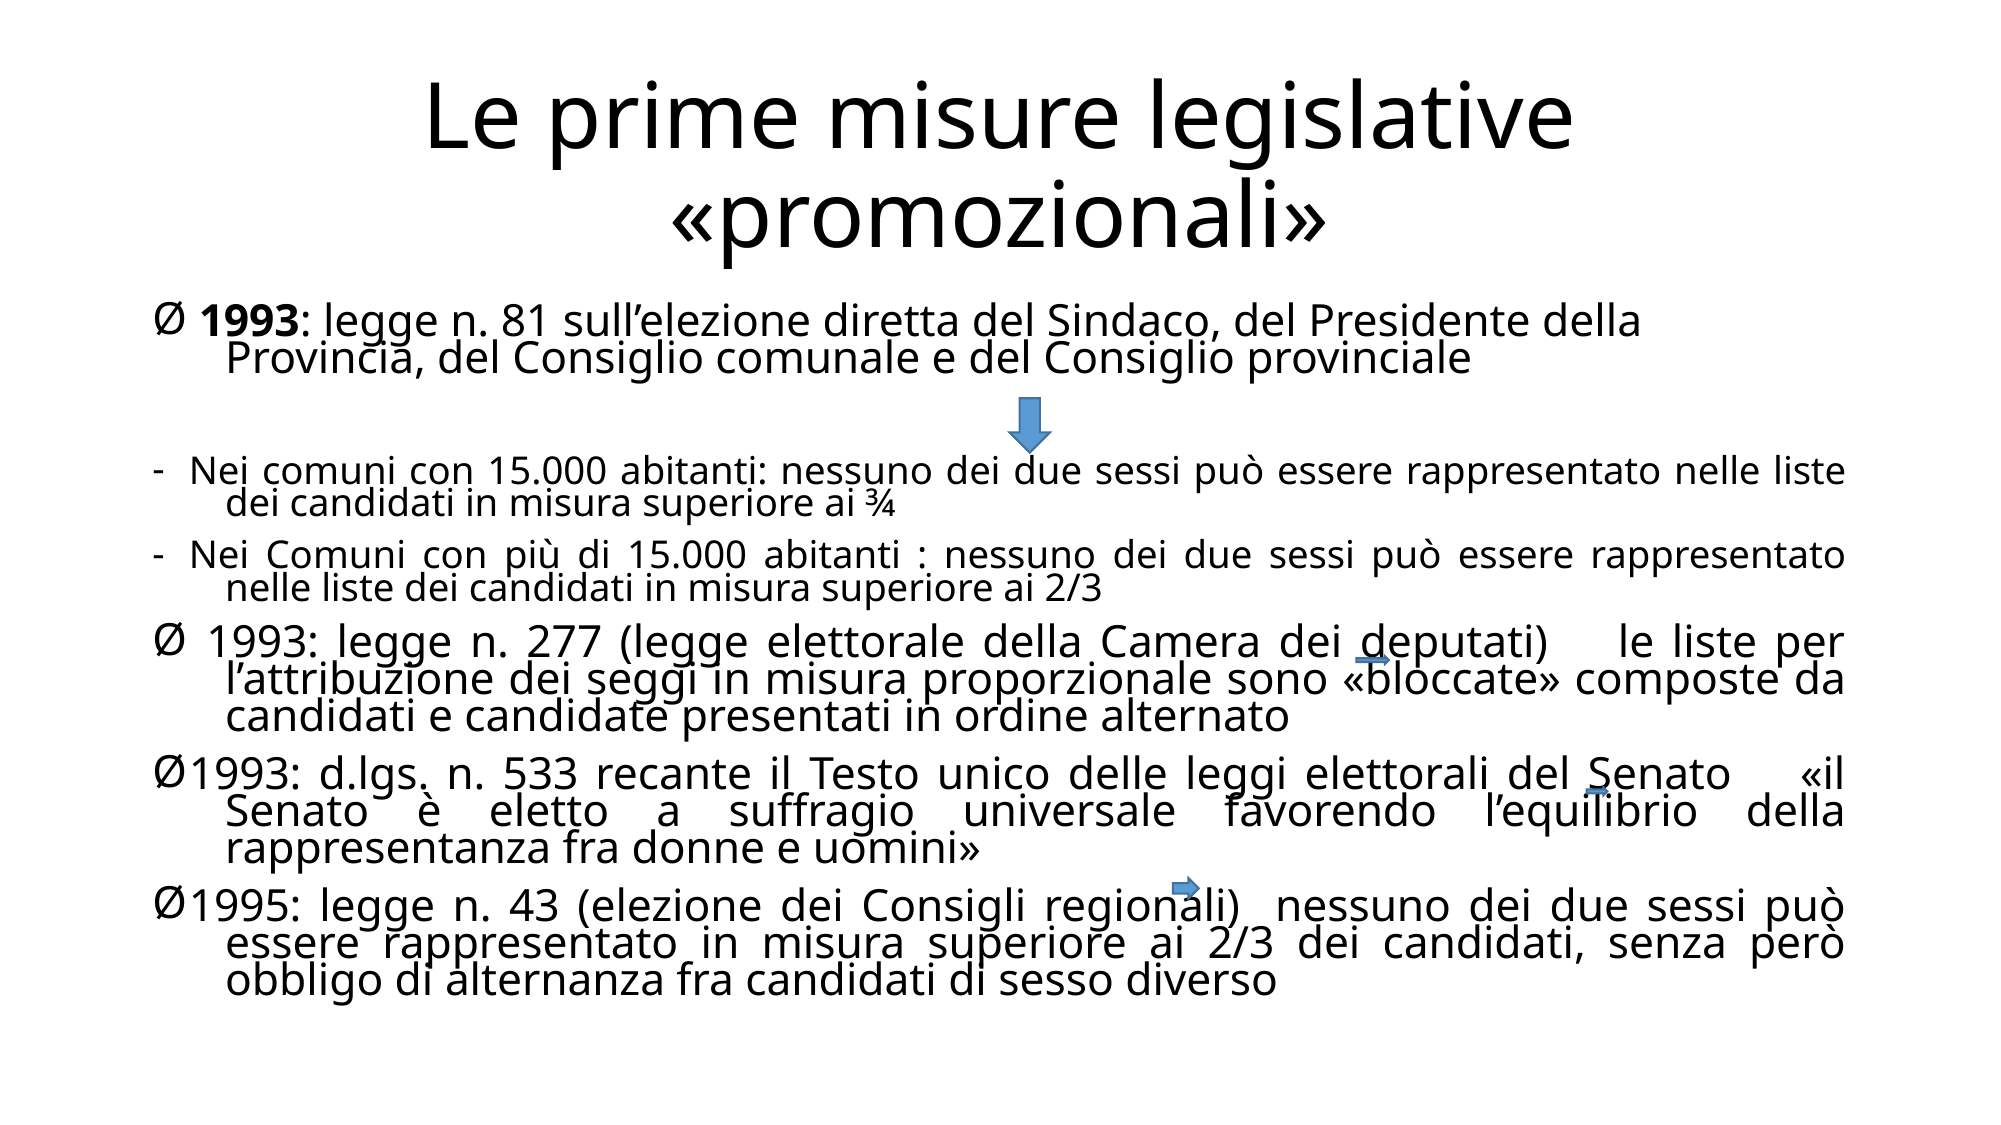

# Le prime misure legislative «promozionali»
 1993: legge n. 81 sull’elezione diretta del Sindaco, del Presidente della Provincia, del Consiglio comunale e del Consiglio provinciale
Nei comuni con 15.000 abitanti: nessuno dei due sessi può essere rappresentato nelle liste dei candidati in misura superiore ai ¾
Nei Comuni con più di 15.000 abitanti : nessuno dei due sessi può essere rappresentato nelle liste dei candidati in misura superiore ai 2/3
 1993: legge n. 277 (legge elettorale della Camera dei deputati) le liste per l’attribuzione dei seggi in misura proporzionale sono «bloccate» composte da candidati e candidate presentati in ordine alternato
1993: d.lgs. n. 533 recante il Testo unico delle leggi elettorali del Senato «il Senato è eletto a suffragio universale favorendo l’equilibrio della rappresentanza fra donne e uomini»
1995: legge n. 43 (elezione dei Consigli regionali) nessuno dei due sessi può essere rappresentato in misura superiore ai 2/3 dei candidati, senza però obbligo di alternanza fra candidati di sesso diverso